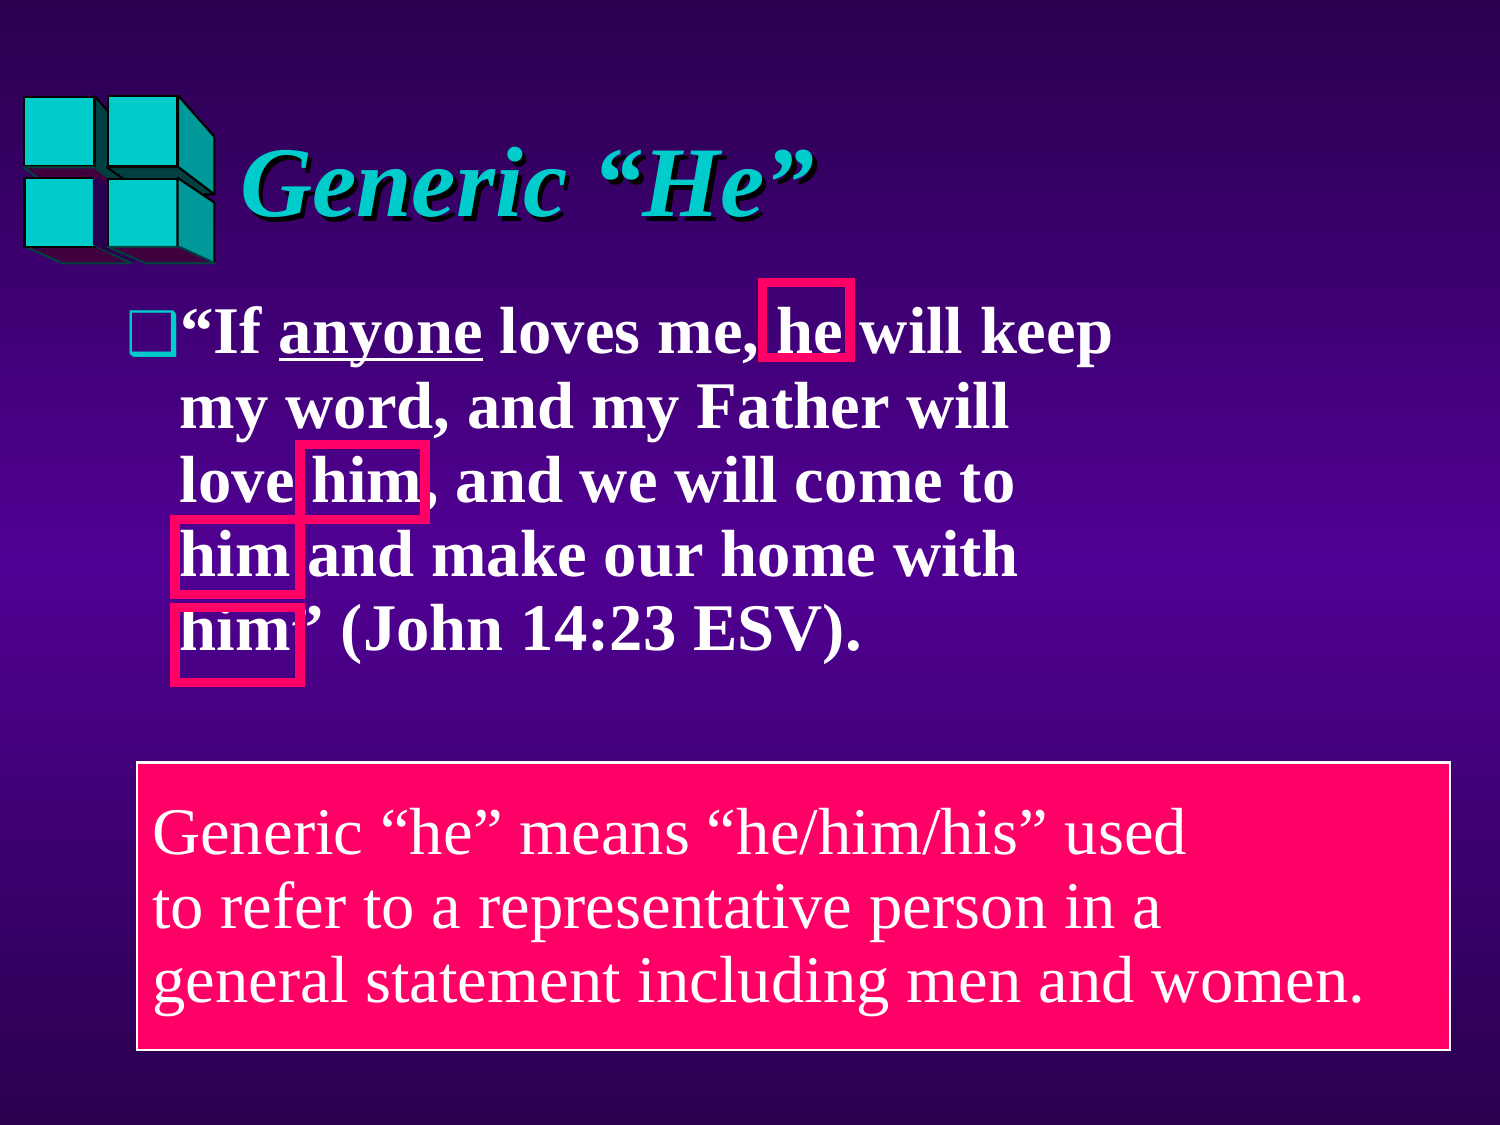

# Generic “He”
“If anyone loves me, he will keep my word, and my Father will love him, and we will come to him and make our home with him” (John 14:23 ESV).
Generic “he” means “he/him/his” used
to refer to a representative person in a
general statement including men and women.